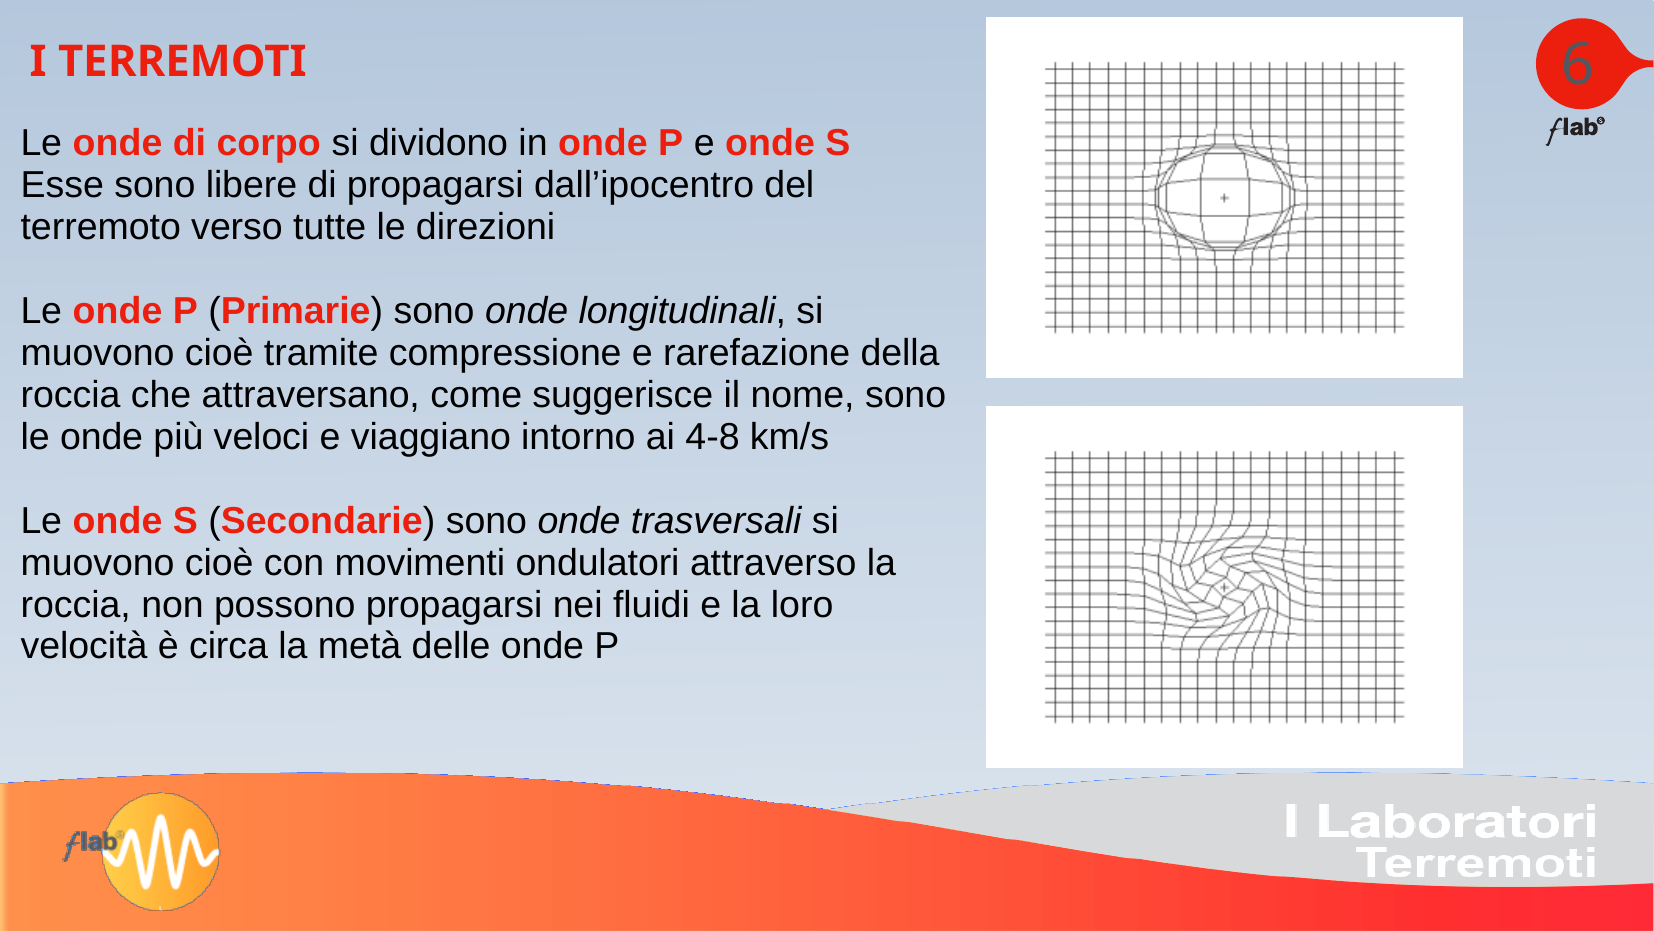

6
I TERREMOTI
Le onde di corpo si dividono in onde P e onde S
Esse sono libere di propagarsi dall’ipocentro del terremoto verso tutte le direzioni
Le onde P (Primarie) sono onde longitudinali, si muovono cioè tramite compressione e rarefazione della roccia che attraversano, come suggerisce il nome, sono le onde più veloci e viaggiano intorno ai 4-8 km/s
Le onde S (Secondarie) sono onde trasversali si muovono cioè con movimenti ondulatori attraverso la roccia, non possono propagarsi nei fluidi e la loro velocità è circa la metà delle onde P